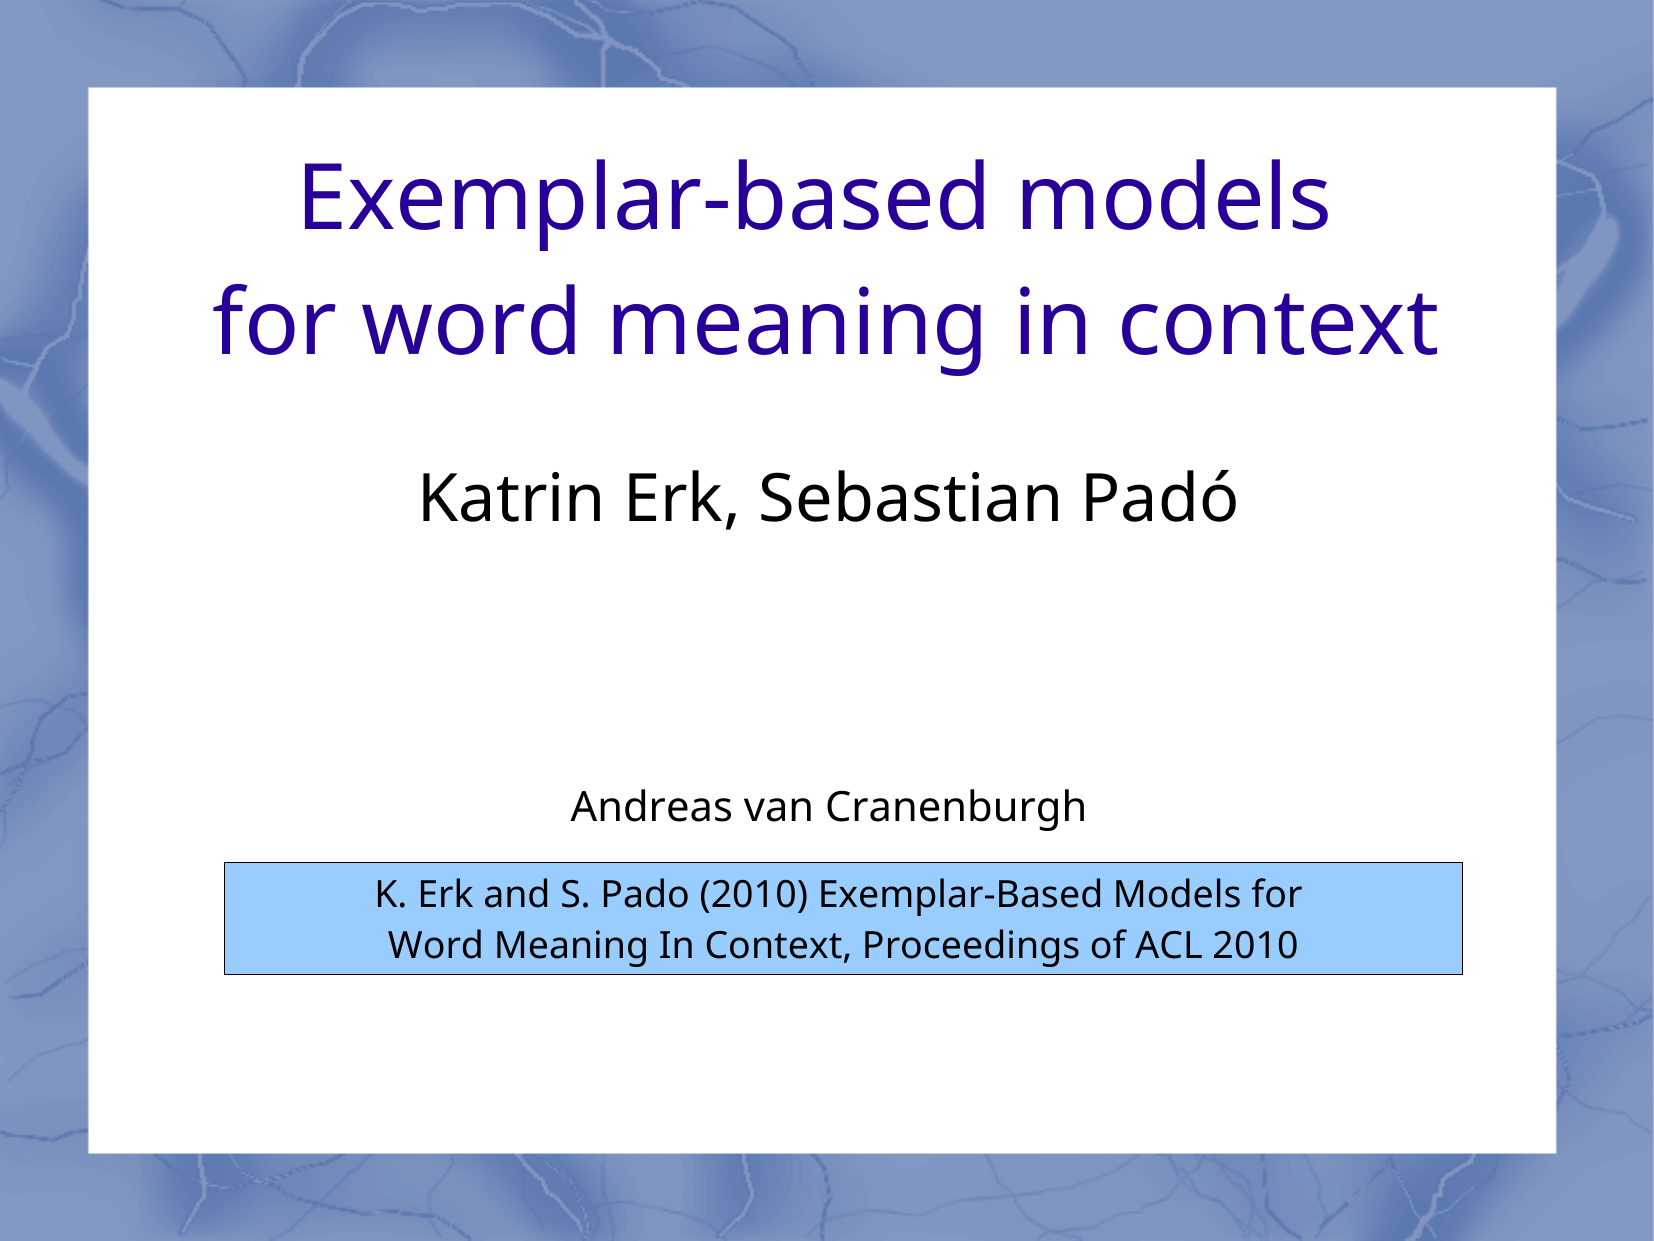

# Exemplar-based models for word meaning in context
Katrin Erk, Sebastian Padó
Andreas van Cranenburgh
K. Erk and S. Pado (2010) Exemplar-Based Models for
Word Meaning In Context, Proceedings of ACL 2010